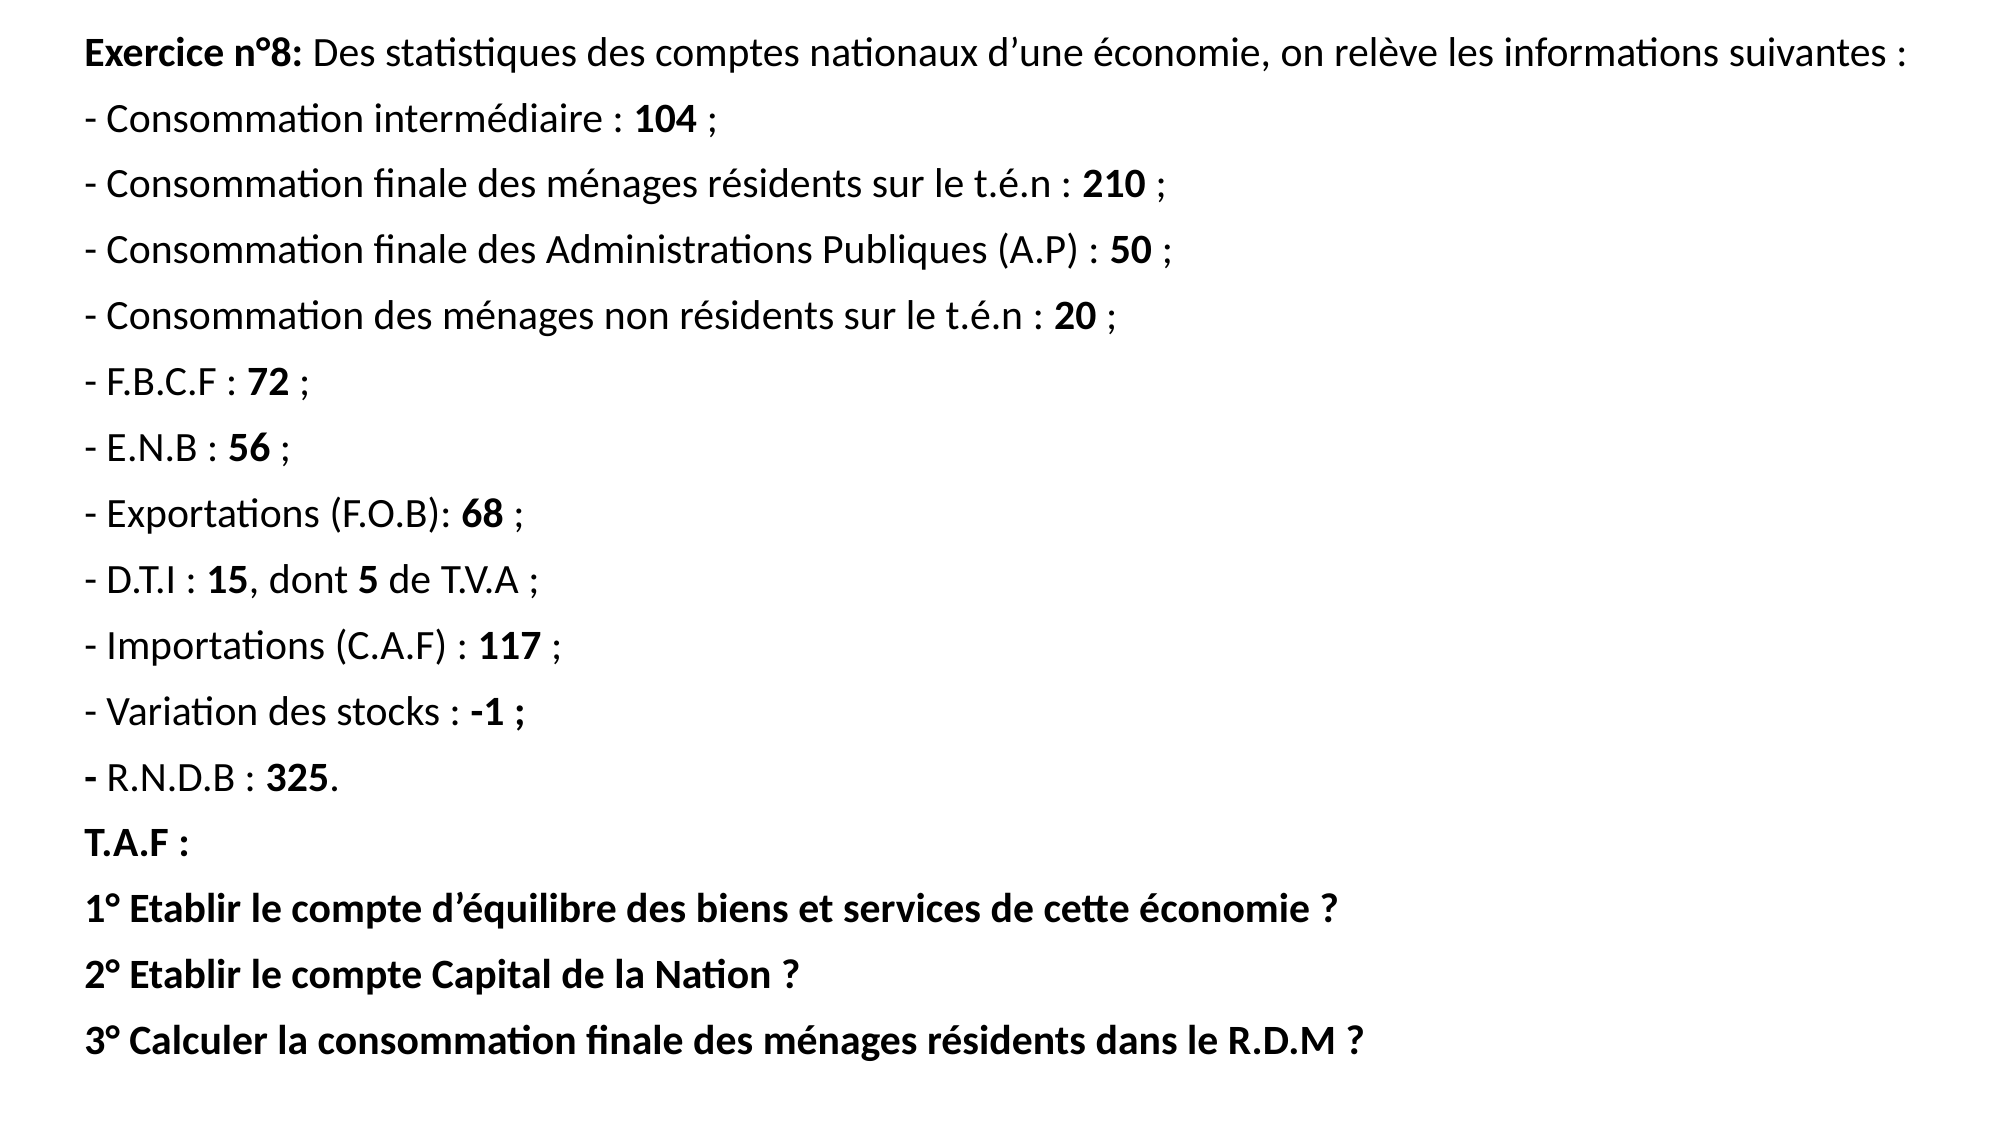

# Exercice n°8: Des statistiques des comptes nationaux d’une économie, on relève les informations suivantes :
- Consommation intermédiaire : 104 ;
- Consommation finale des ménages résidents sur le t.é.n : 210 ;
- Consommation finale des Administrations Publiques (A.P) : 50 ;
- Consommation des ménages non résidents sur le t.é.n : 20 ;
- F.B.C.F : 72 ;
- E.N.B : 56 ;
- Exportations (F.O.B): 68 ;
- D.T.I : 15, dont 5 de T.V.A ;
- Importations (C.A.F) : 117 ;
- Variation des stocks : -1 ;
- R.N.D.B : 325.
T.A.F :
1° Etablir le compte d’équilibre des biens et services de cette économie ?
2° Etablir le compte Capital de la Nation ?
3° Calculer la consommation finale des ménages résidents dans le R.D.M ?